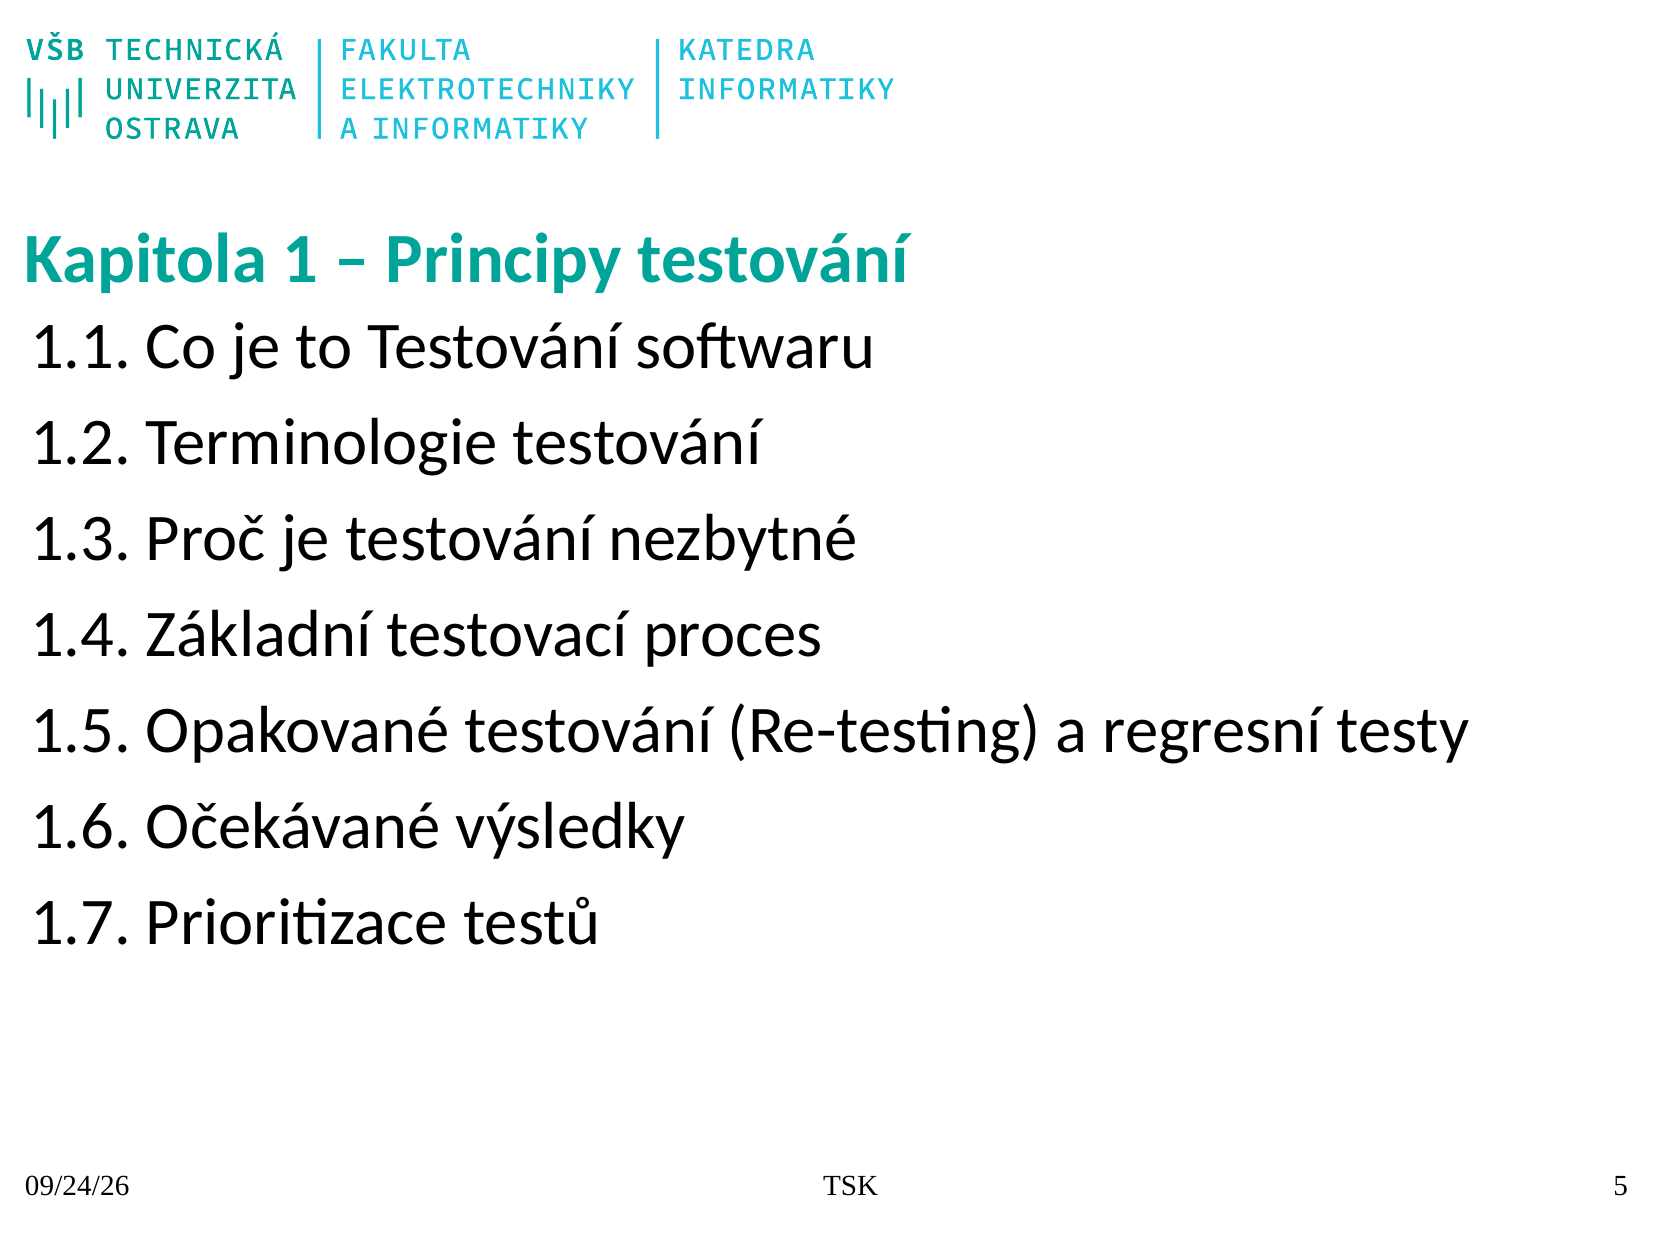

# Kapitola 1 – Principy testování
1.1. Co je to Testování softwaru
1.2. Terminologie testování
1.3. Proč je testování nezbytné
1.4. Základní testovací proces
1.5. Opakované testování (Re-testing) a regresní testy
1.6. Očekávané výsledky
1.7. Prioritizace testů
TSK
5